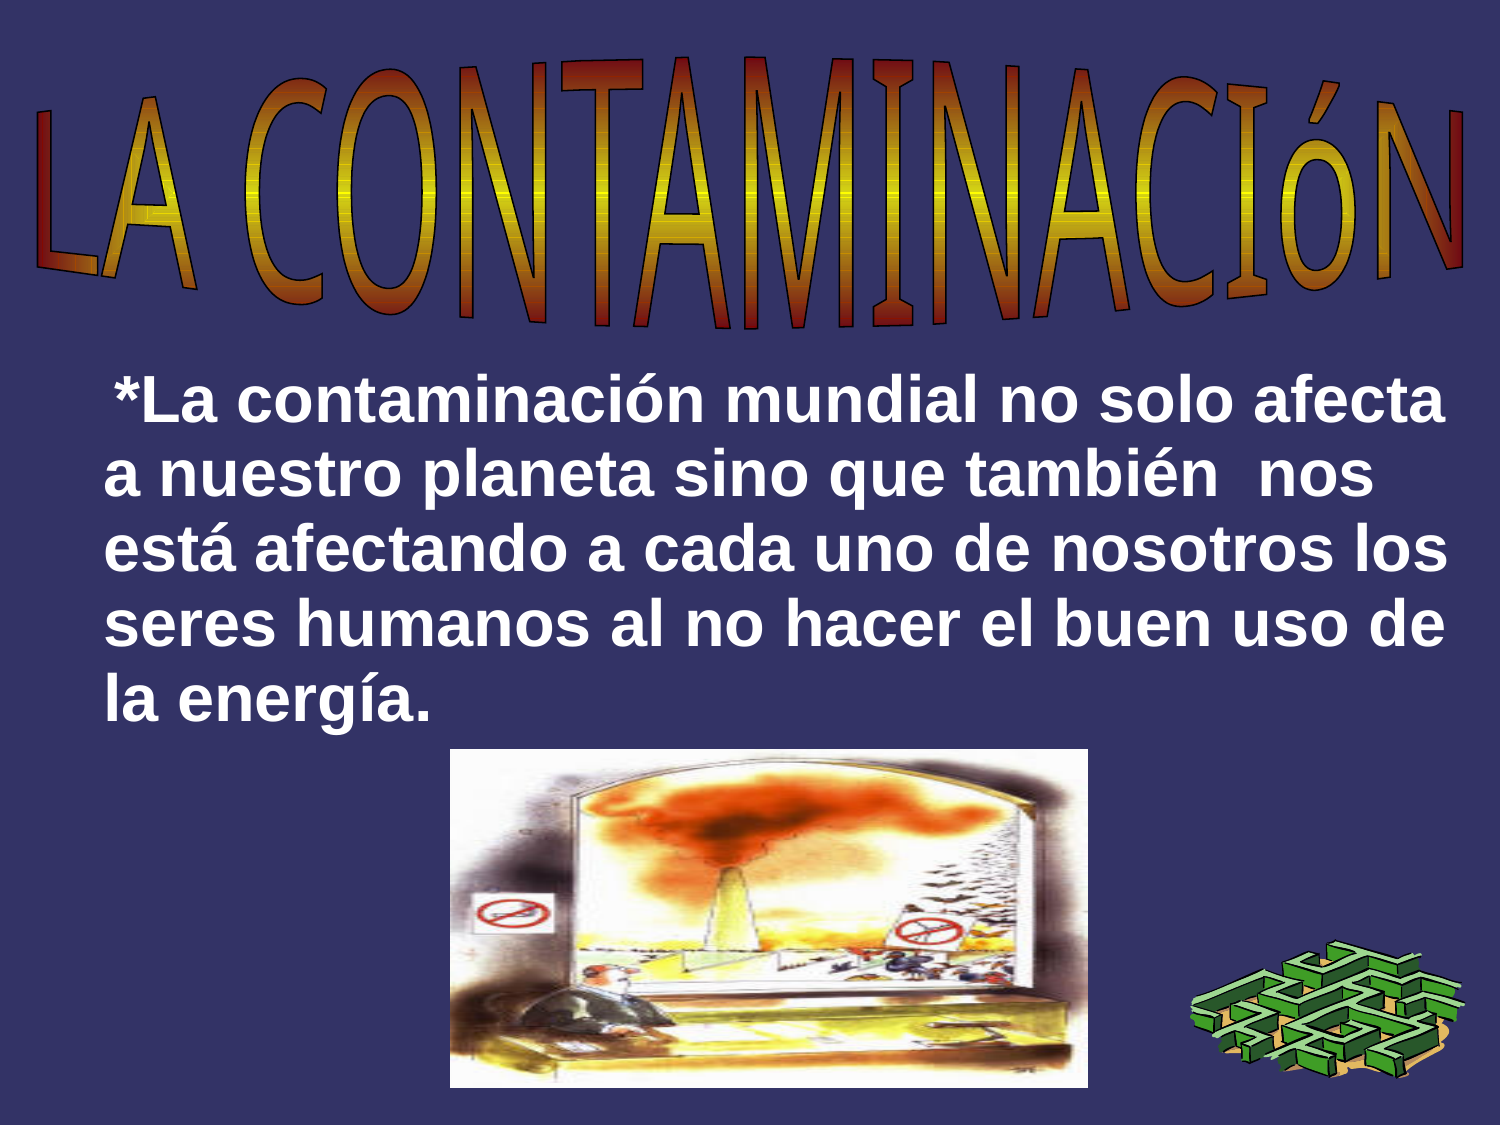

LA CONTAMINACIóN
*La contaminación mundial no solo afecta a nuestro planeta sino que también nos está afectando a cada uno de nosotros los seres humanos al no hacer el buen uso de la energía.